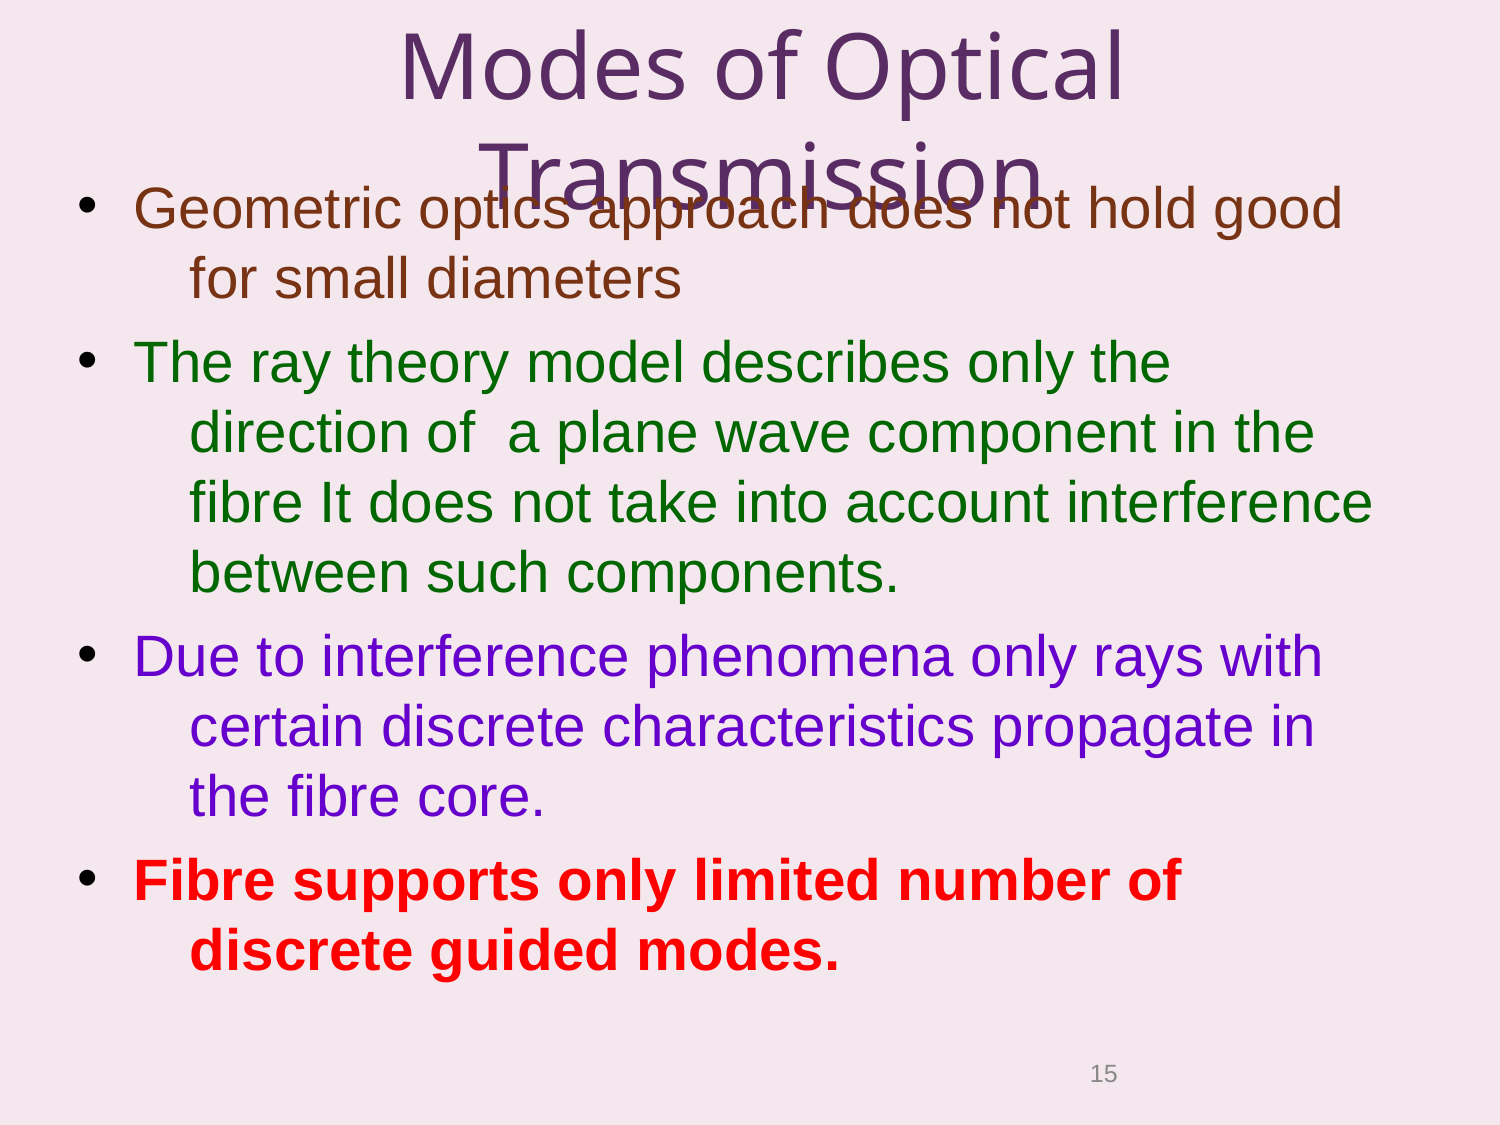

# Modes of Optical Transmission
Geometric optics approach does not hold good for small diameters
The ray theory model describes only the direction of a plane wave component in the fibre It does not take into account interference between such components.
Due to interference phenomena only rays with certain discrete characteristics propagate in the fibre core.
Fibre supports only limited number of discrete guided modes.